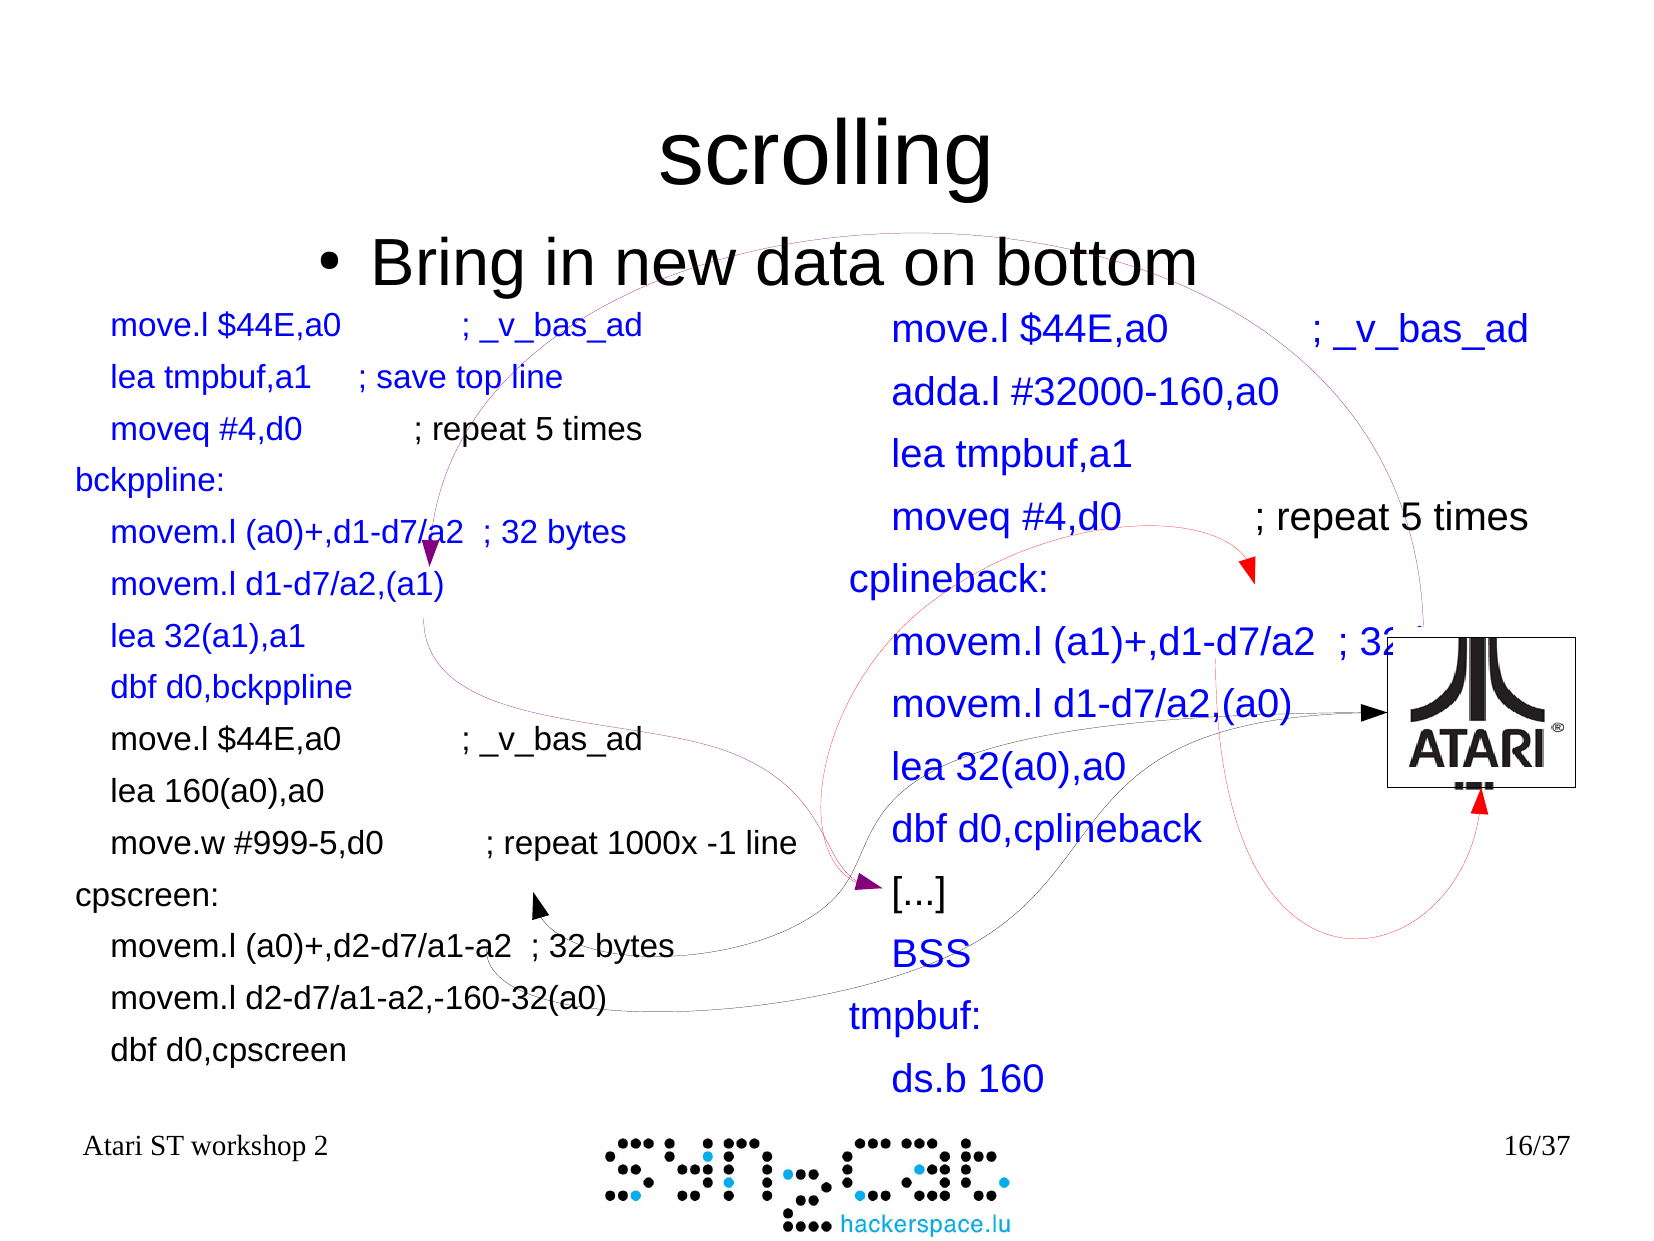

# scrolling
Bring in new data on bottom
move.l $44E,a0 ; _v_bas_ad
lea tmpbuf,a1 ; save top line
moveq #4,d0 ; repeat 5 times
bckppline:
movem.l (a0)+,d1-d7/a2 ; 32 bytes
movem.l d1-d7/a2,(a1)
lea 32(a1),a1
dbf d0,bckppline
move.l $44E,a0 ; _v_bas_ad
lea 160(a0),a0
move.w #999-5,d0 ; repeat 1000x -1 line
cpscreen:
movem.l (a0)+,d2-d7/a1-a2 ; 32 bytes
movem.l d2-d7/a1-a2,-160-32(a0)
dbf d0,cpscreen
move.l $44E,a0 ; _v_bas_ad
adda.l #32000-160,a0
lea tmpbuf,a1
moveq #4,d0 ; repeat 5 times
cplineback:
movem.l (a1)+,d1-d7/a2 ; 32 bytes
movem.l d1-d7/a2,(a0)
lea 32(a0),a0
dbf d0,cplineback
[...]
BSS
tmpbuf:
ds.b 160
16